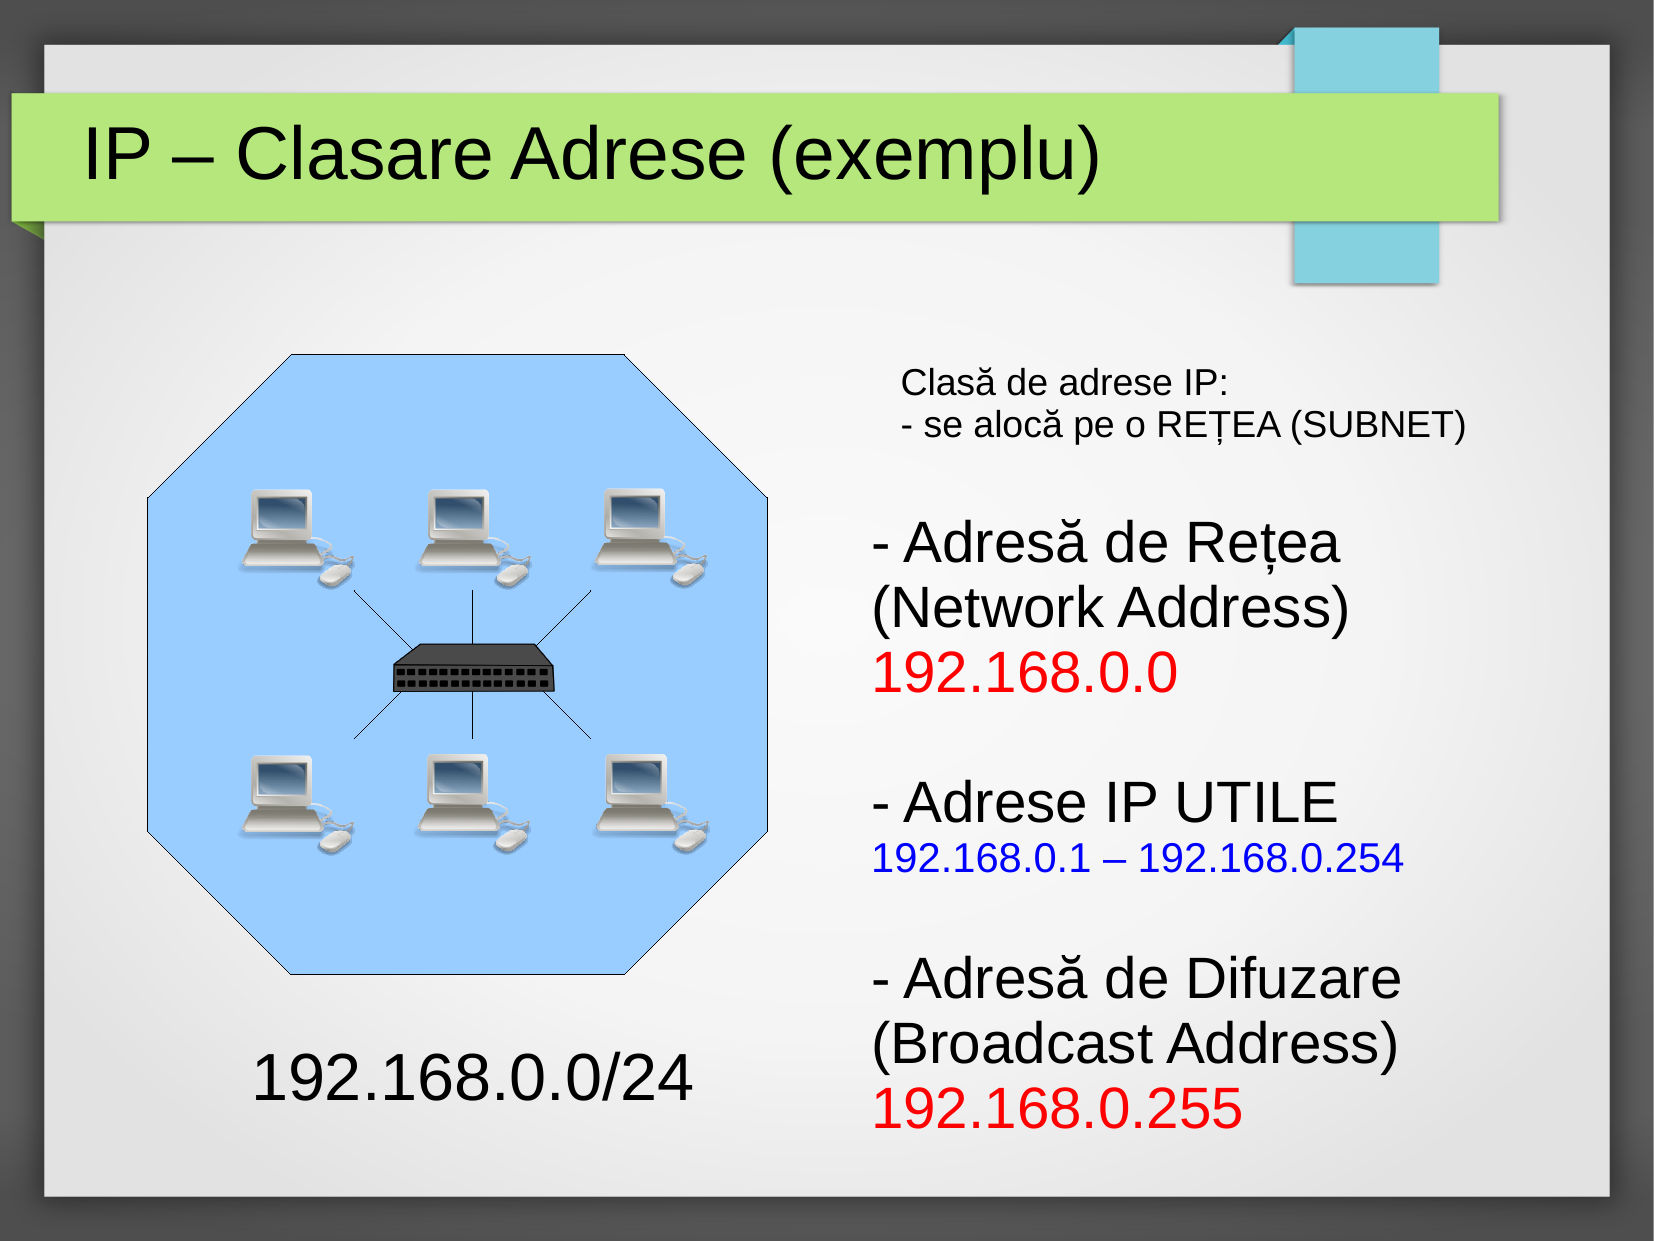

# IP – Clasare Adrese (exemplu)
Clasă de adrese IP:
- se alocă pe o REȚEA (SUBNET)
- Adresă de Rețea
(Network Address)
192.168.0.0
- Adrese IP UTILE
192.168.0.1 – 192.168.0.254
- Adresă de Difuzare (Broadcast Address)
192.168.0.255
192.168.0.0/24